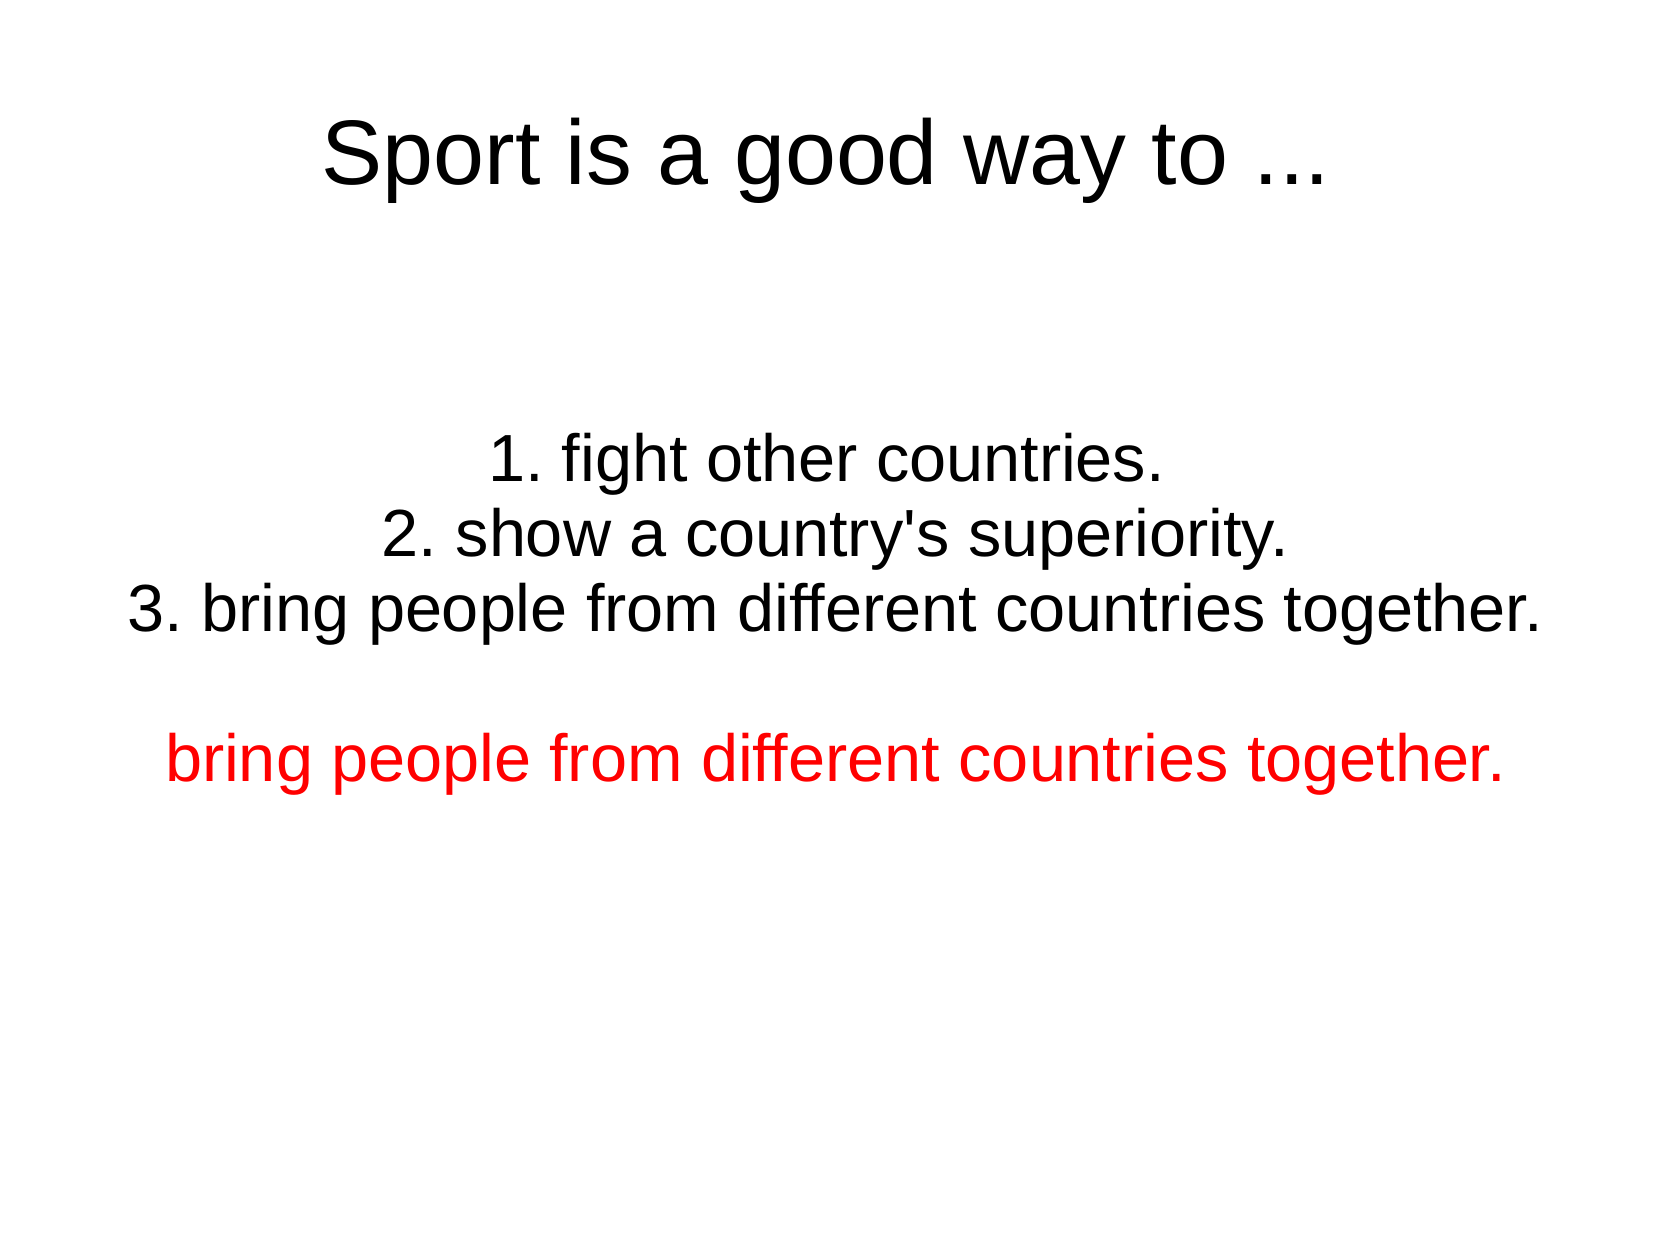

# Sport is a good way to ...
1. fight other countries.
2. show a country's superiority.
3. bring people from different countries together.
bring people from different countries together.